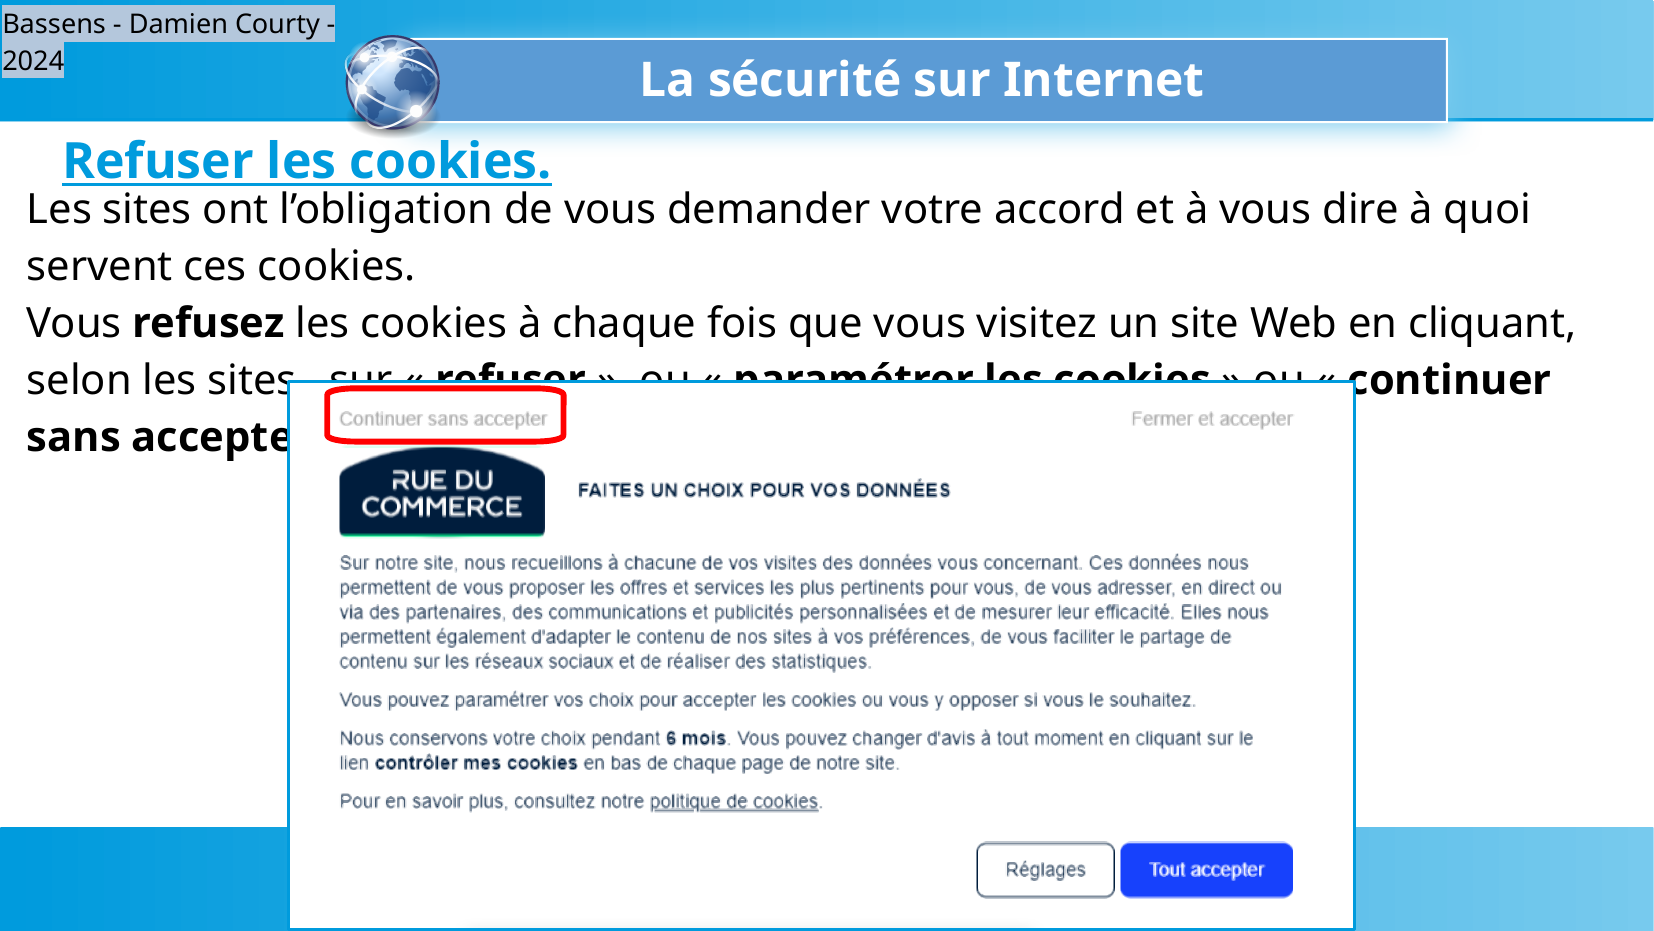

Bassens - Damien Courty - 2024
La sécurité sur Internet
Refuser les cookies.
Les sites ont l’obligation de vous demander votre accord et à vous dire à quoi servent ces cookies.
Vous refusez les cookies à chaque fois que vous visitez un site Web en cliquant, selon les sites, sur « refuser » ou « paramétrer les cookies » ou « continuer sans accepter ».